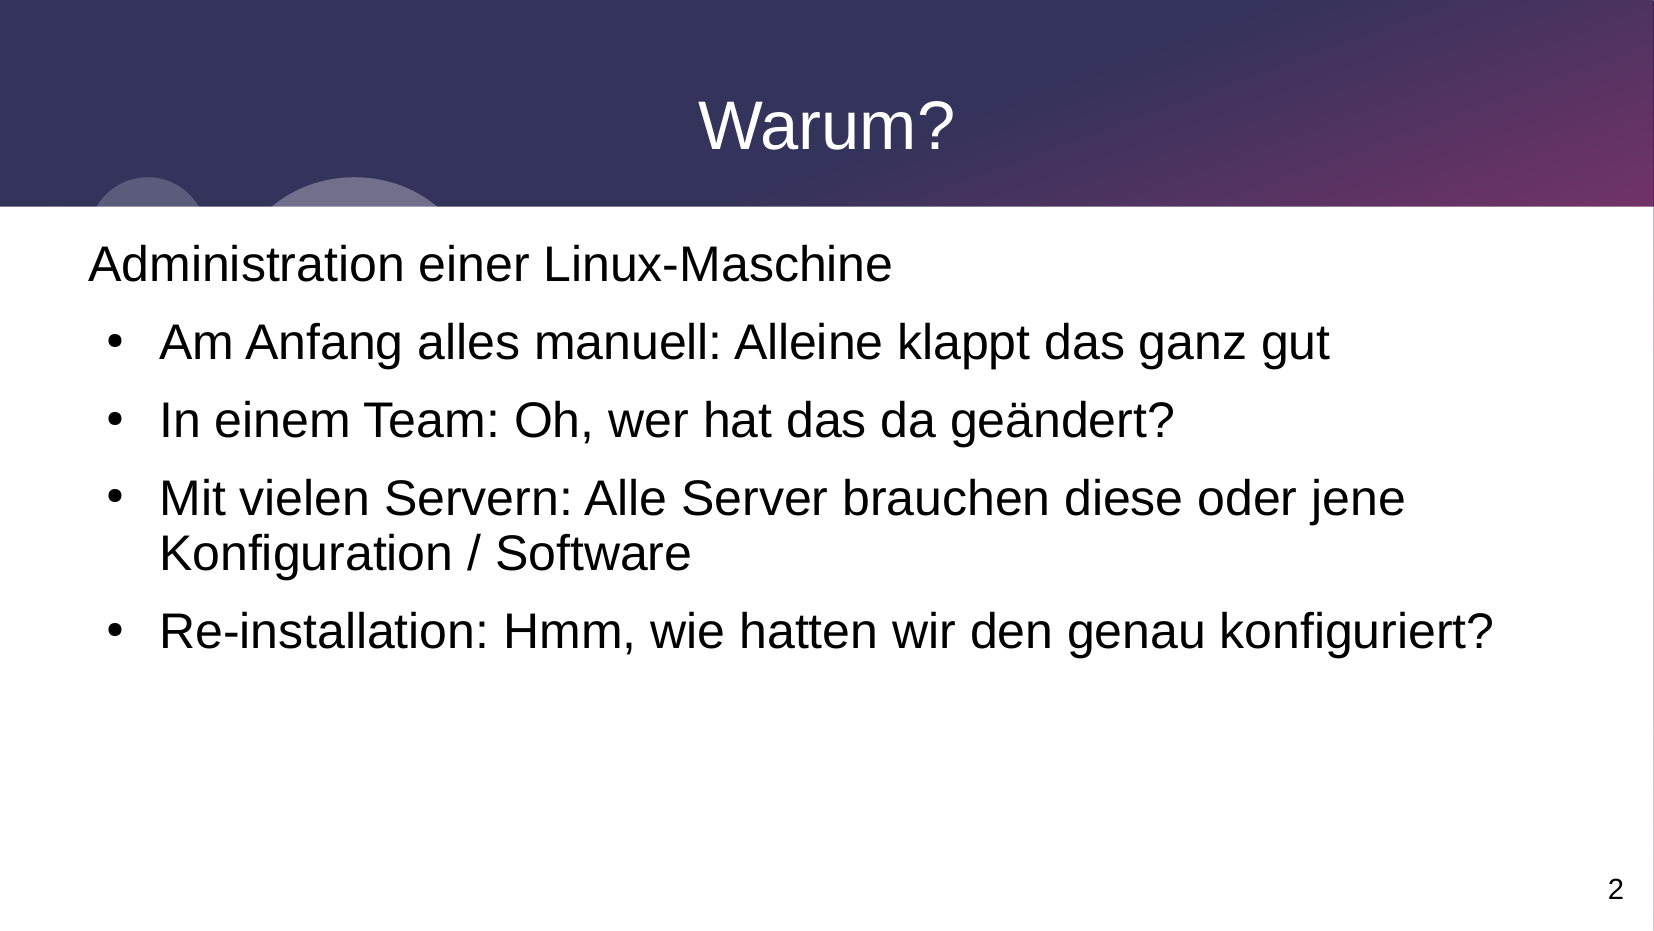

# Warum?
Administration einer Linux-Maschine
Am Anfang alles manuell: Alleine klappt das ganz gut
In einem Team: Oh, wer hat das da geändert?
Mit vielen Servern: Alle Server brauchen diese oder jene Konfiguration / Software
Re-installation: Hmm, wie hatten wir den genau konfiguriert?